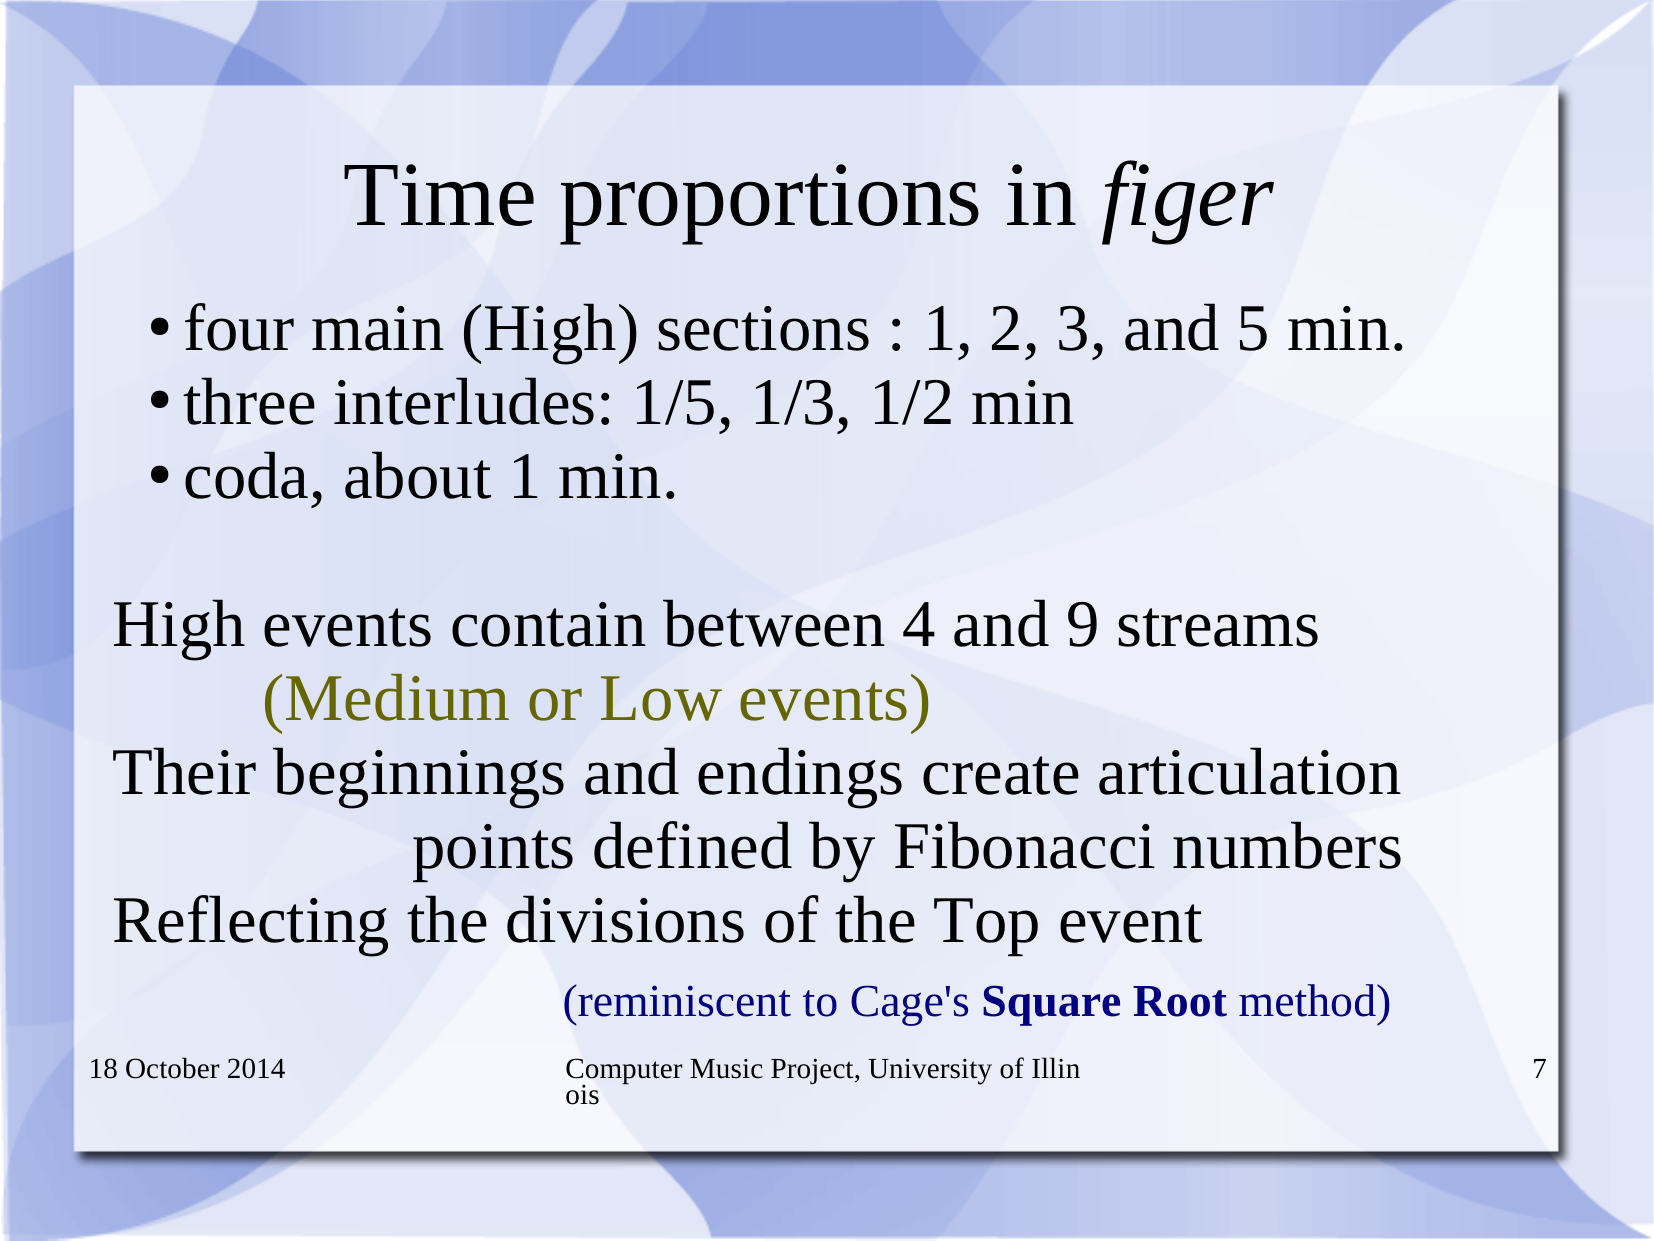

# Time proportions in figer
four main (High) sections : 1, 2, 3, and 5 min.
three interludes: 1/5, 1/3, 1/2 min
coda, about 1 min.
High events contain between 4 and 9 streams
		(Medium or Low events)
Their beginnings and endings create articulation 					points defined by Fibonacci numbers
Reflecting the divisions of the Top event
						(reminiscent to Cage's Square Root method)
18 October 2014
Computer Music Project, University of Illinois
7